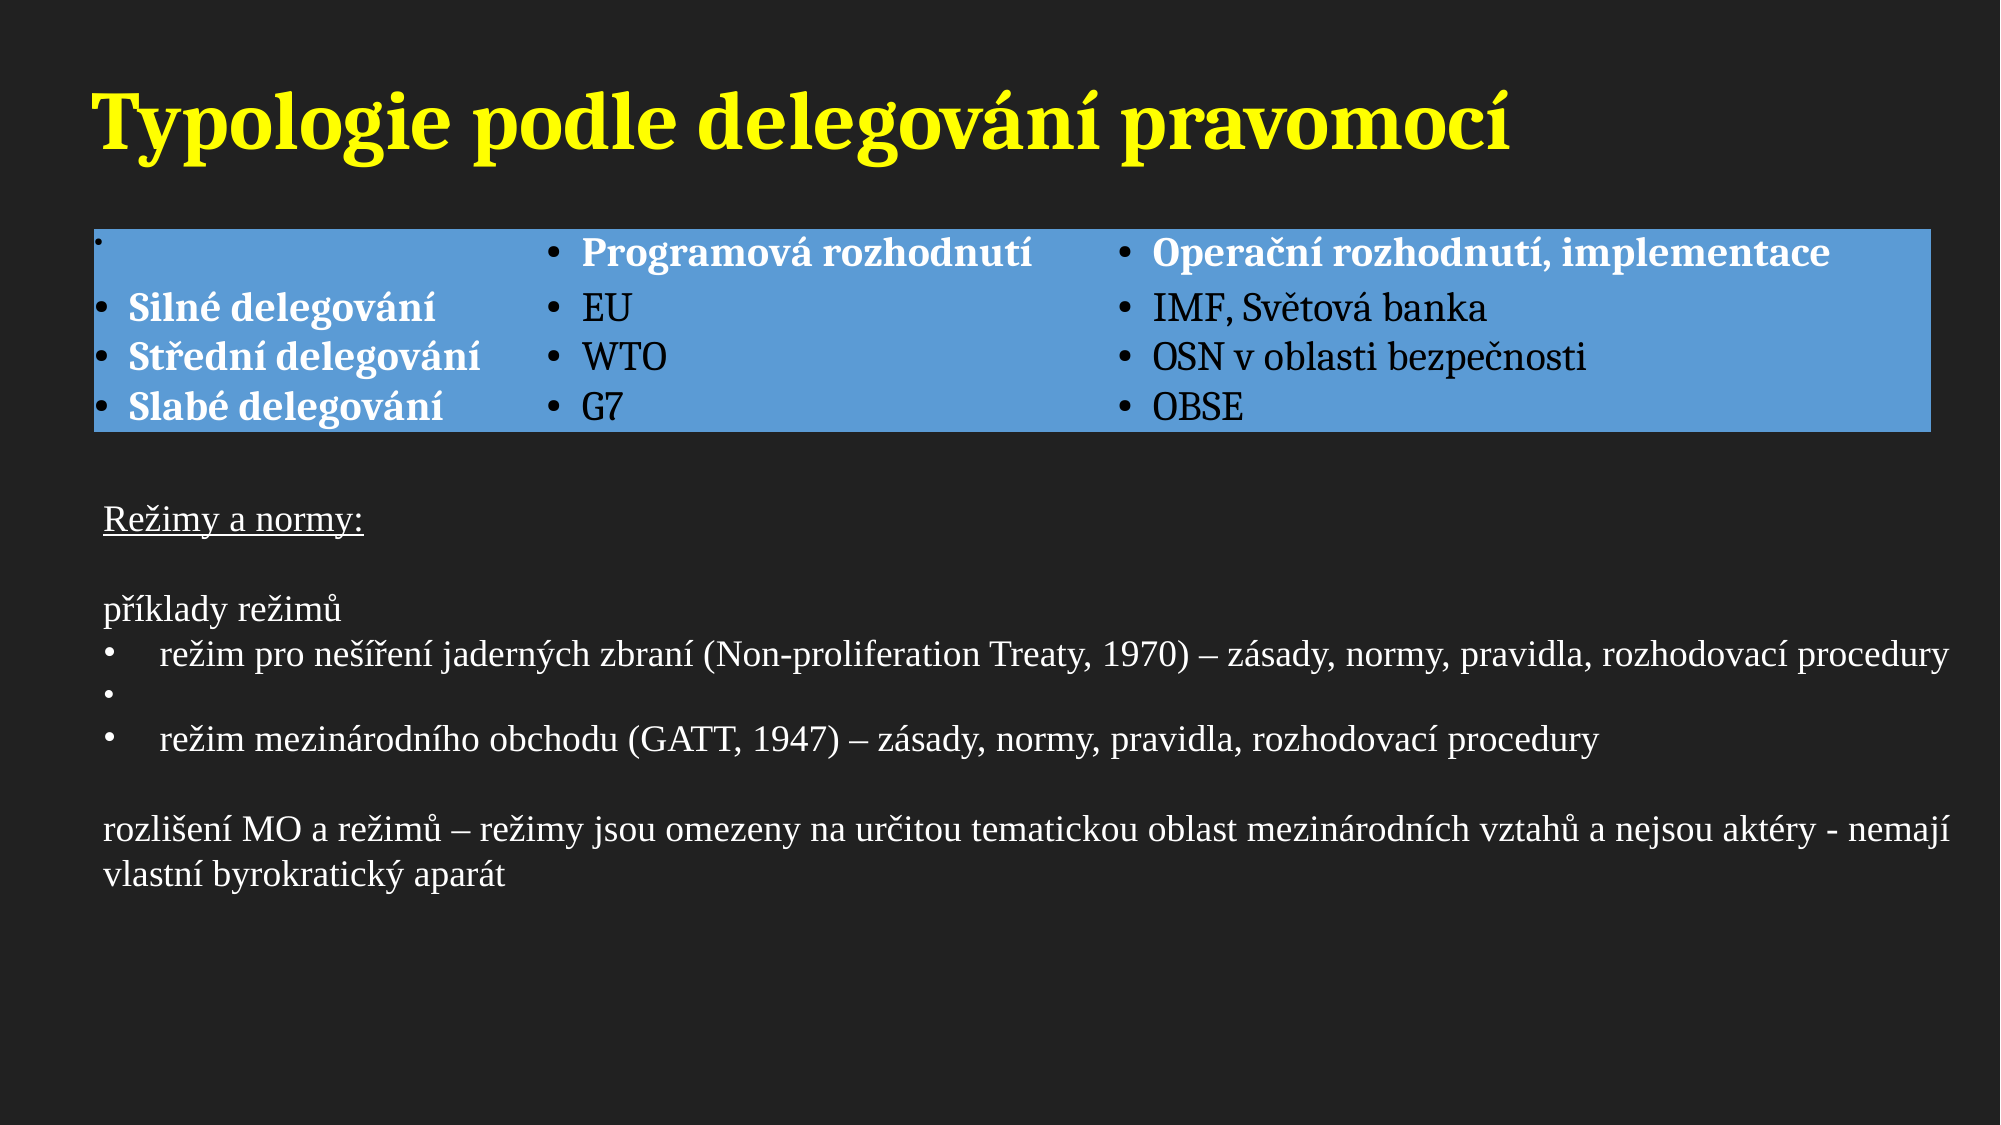

Typologie podle delegování pravomocí
| | Programová rozhodnutí | Operační rozhodnutí, implementace |
| --- | --- | --- |
| Silné delegování | EU | IMF, Světová banka |
| Střední delegování | WTO | OSN v oblasti bezpečnosti |
| Slabé delegování | G7 | OBSE |
Režimy a normy:
příklady režimů
režim pro nešíření jaderných zbraní (Non-proliferation Treaty, 1970) – zásady, normy, pravidla, rozhodovací procedury
režim mezinárodního obchodu (GATT, 1947) – zásady, normy, pravidla, rozhodovací procedury
rozlišení MO a režimů – režimy jsou omezeny na určitou tematickou oblast mezinárodních vztahů a nejsou aktéry - nemají vlastní byrokratický aparát